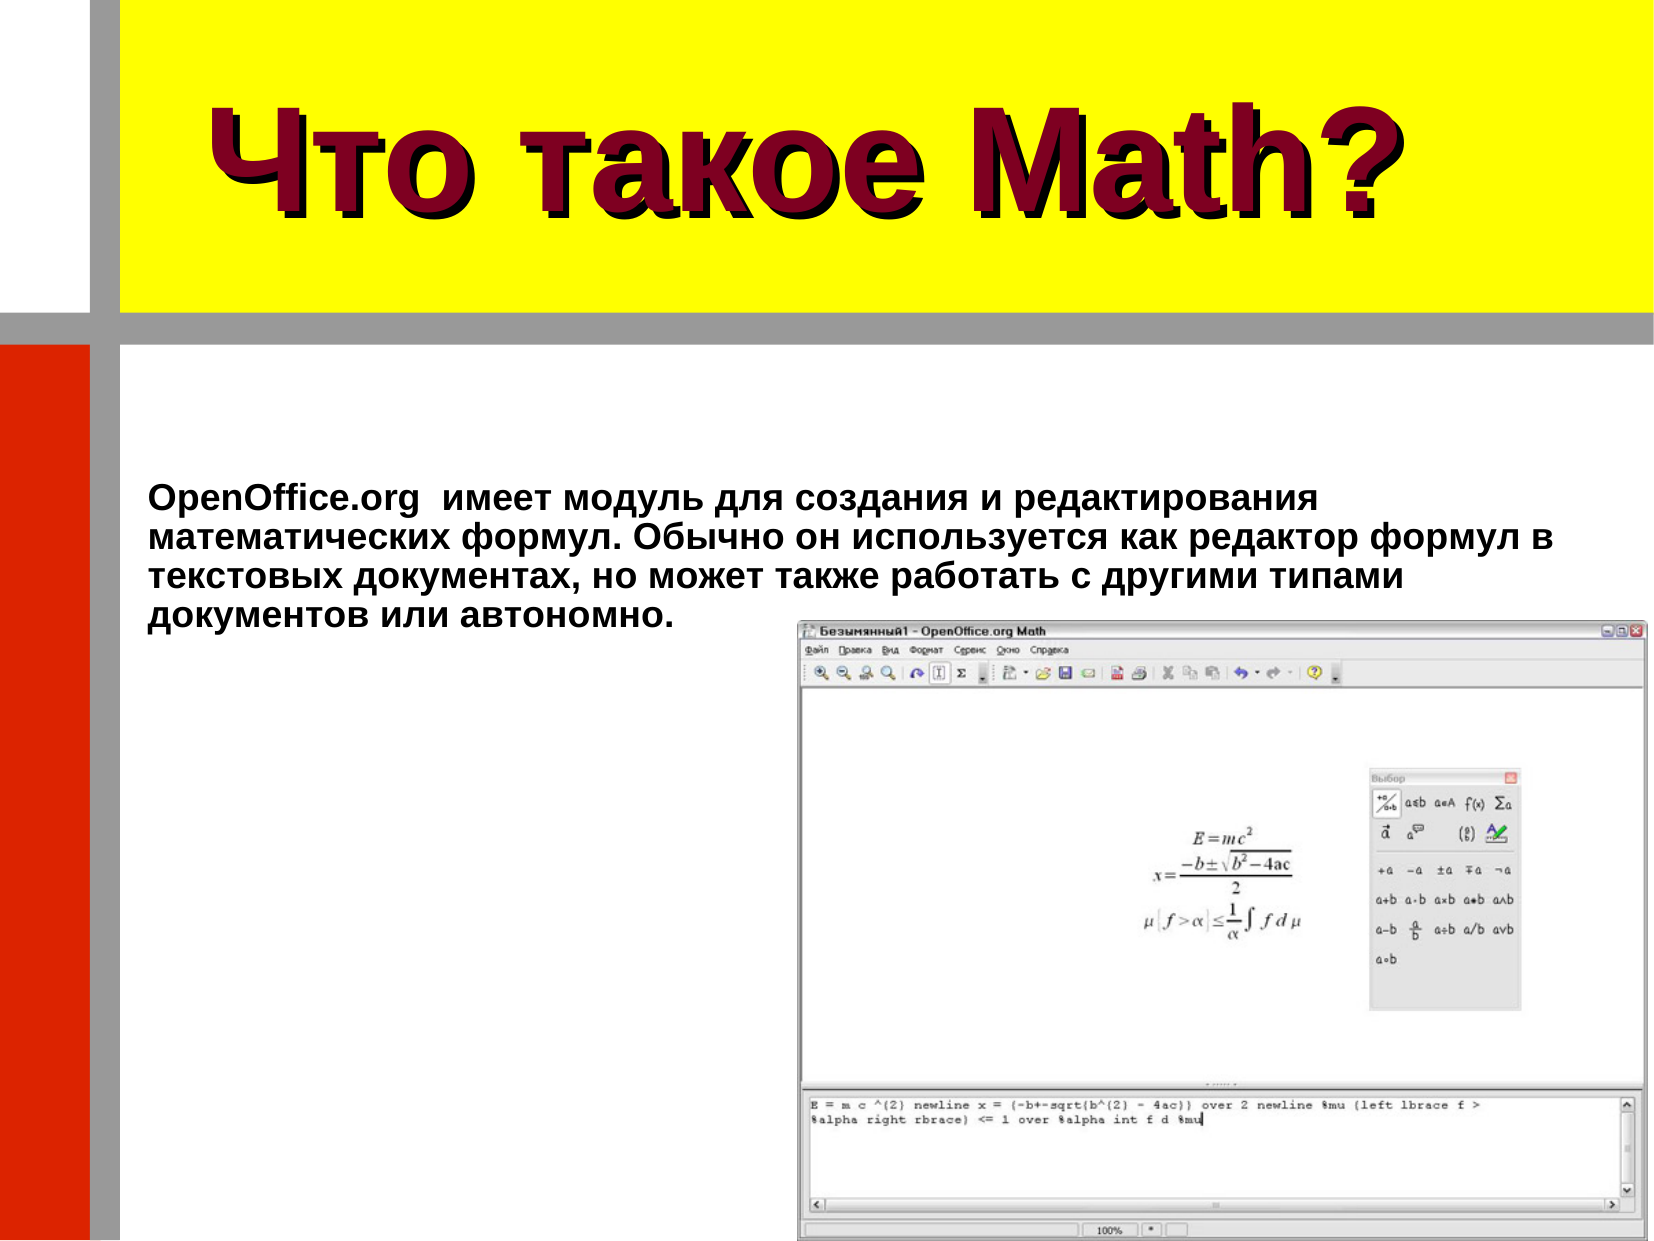

# Что такое Math?
OpenOffice.org имеет модуль для создания и редактирования математических формул. Обычно он используется как редактор формул в текстовых документах, но может также работать с другими типами документов или автономно.